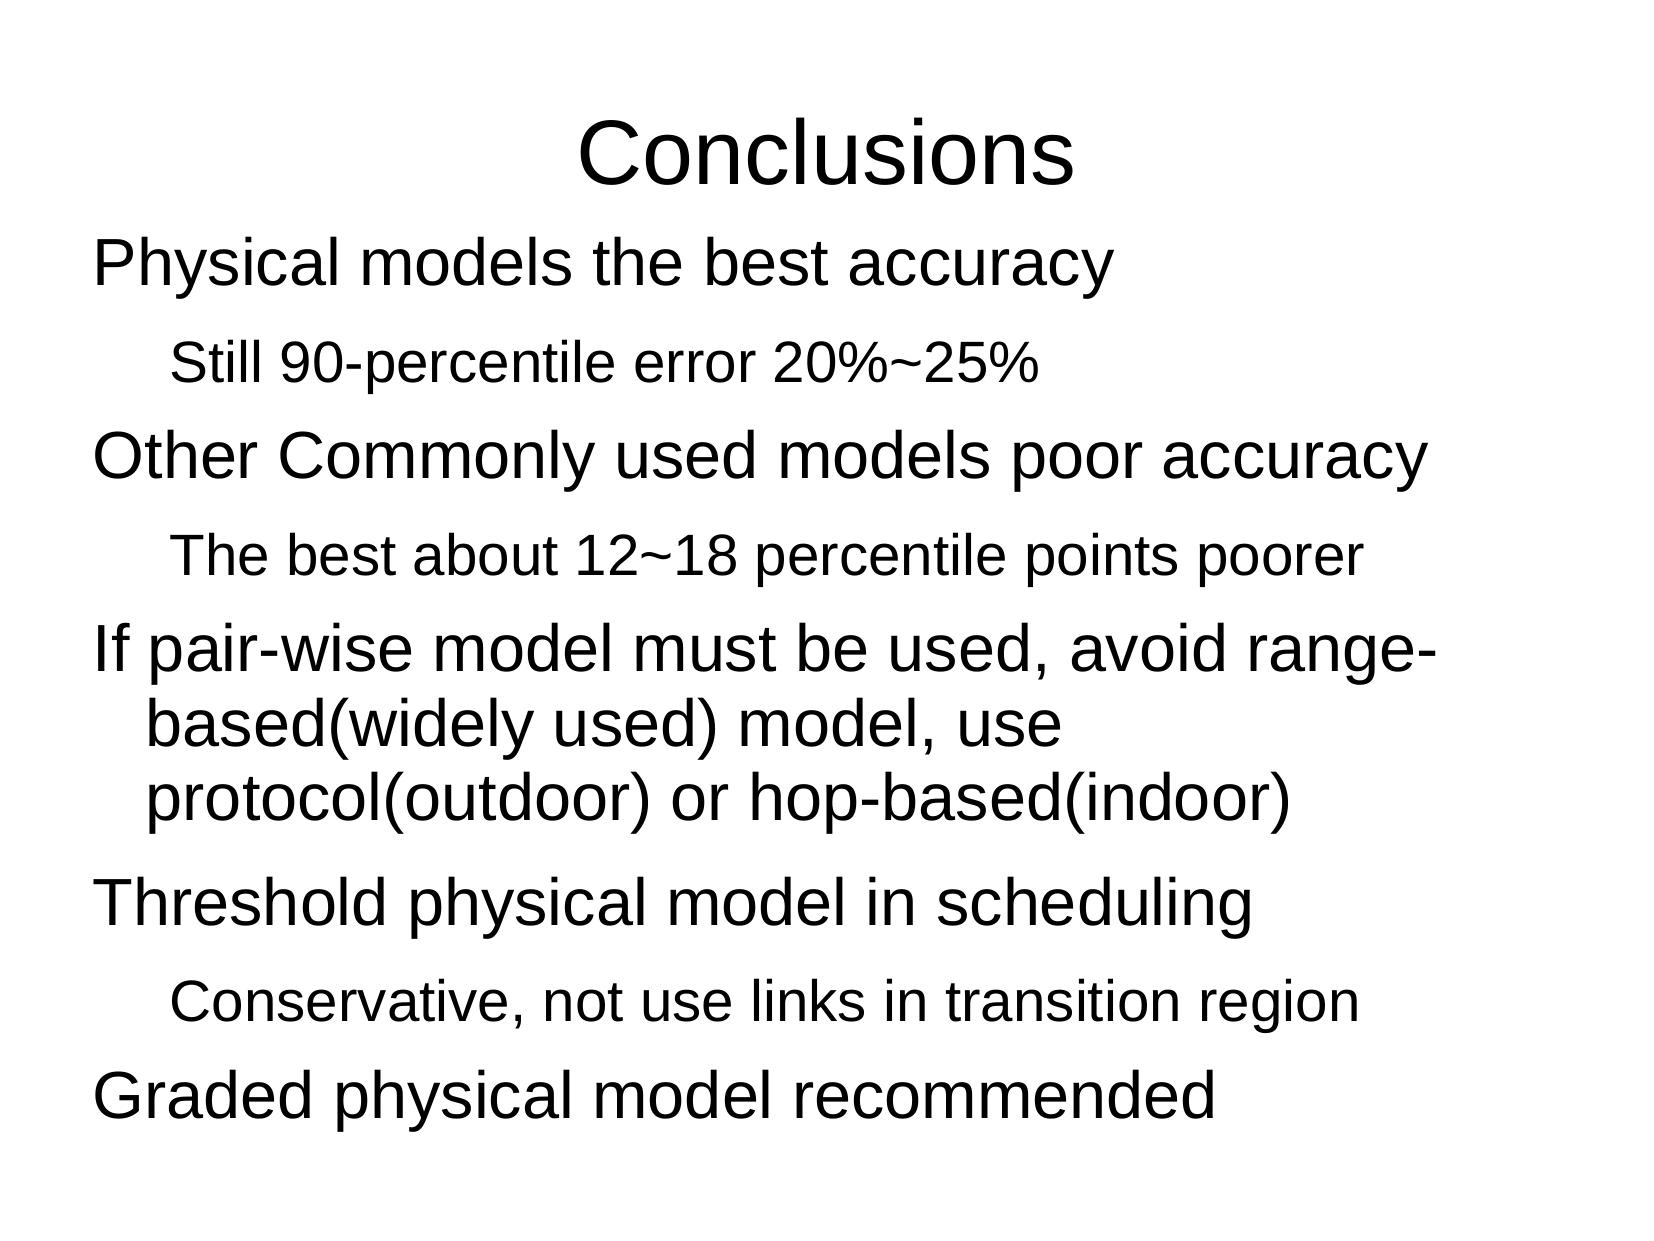

# Conclusions
Physical models the best accuracy
Still 90-percentile error 20%~25%
Other Commonly used models poor accuracy
The best about 12~18 percentile points poorer
If pair-wise model must be used, avoid range-based(widely used) model, use protocol(outdoor) or hop-based(indoor)
Threshold physical model in scheduling
Conservative, not use links in transition region
Graded physical model recommended